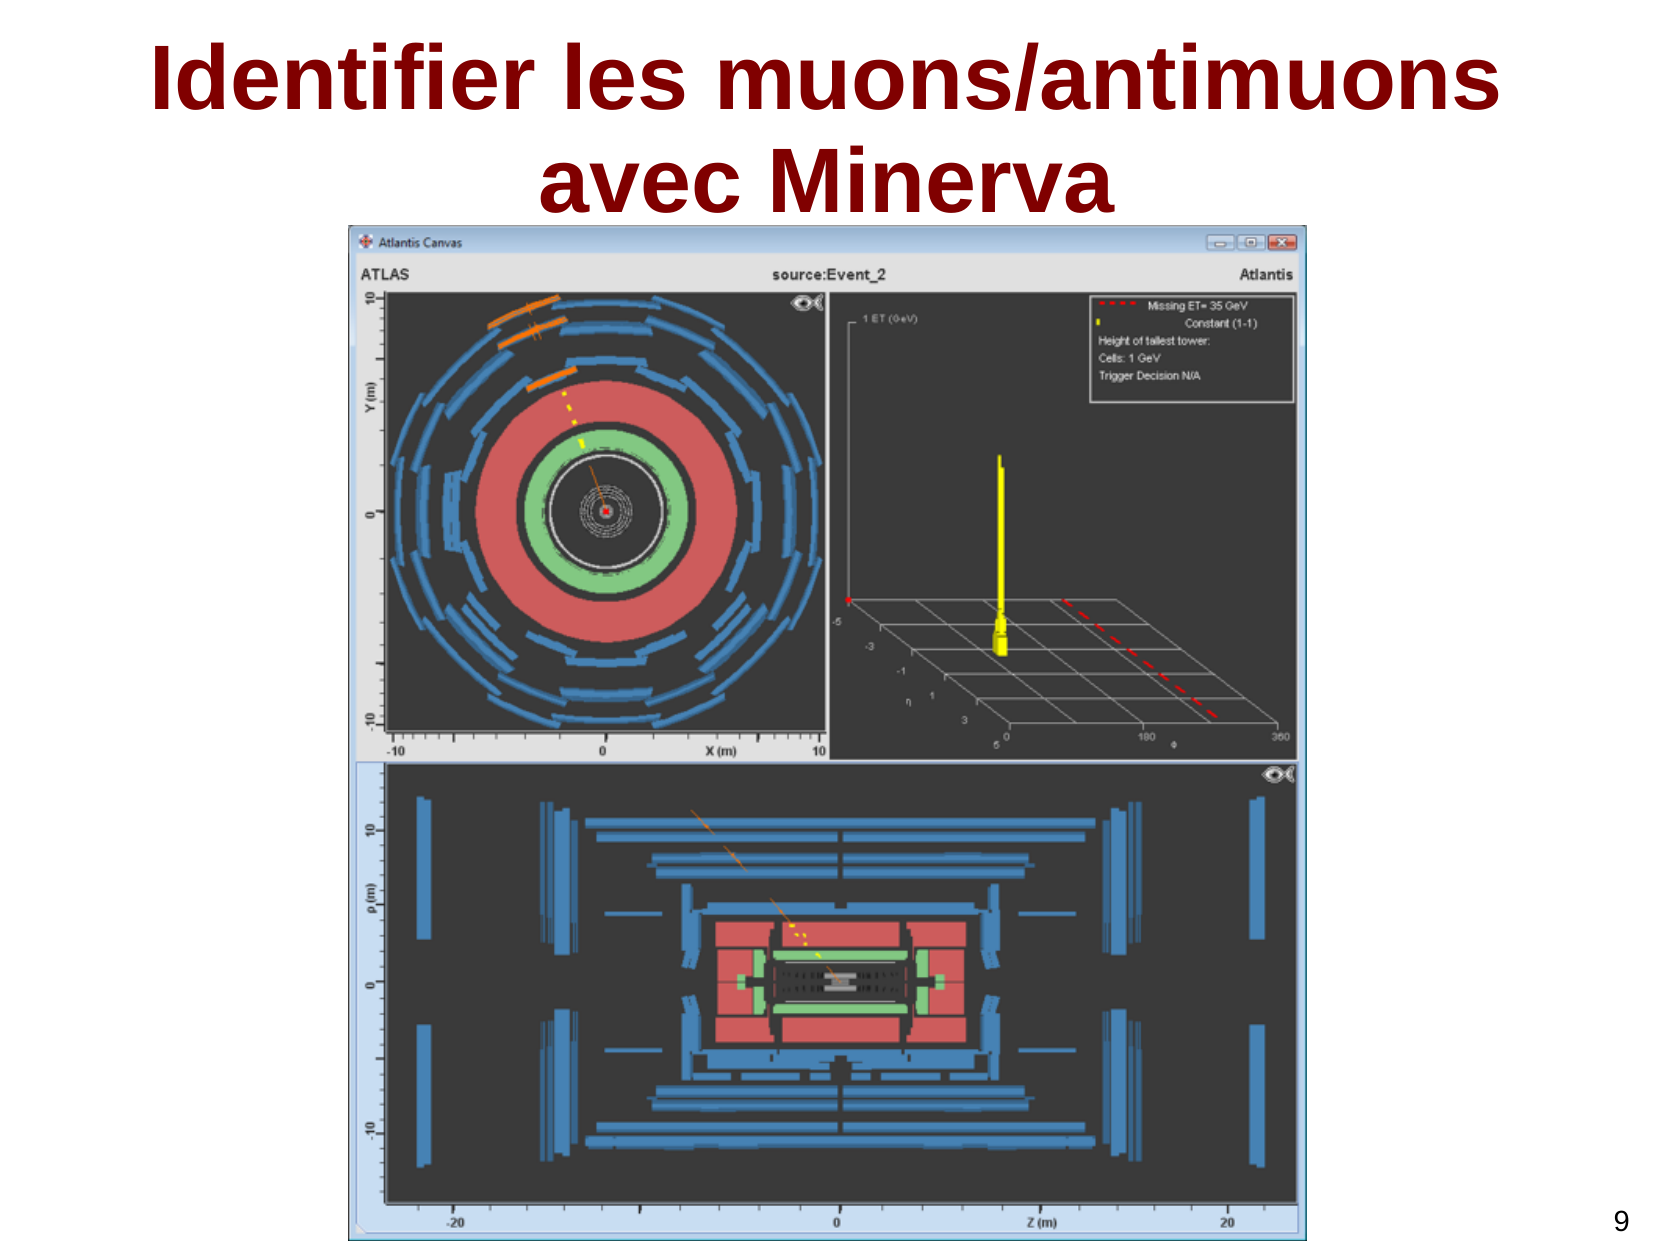

# Identifier les muons/antimuons avec Minerva
9